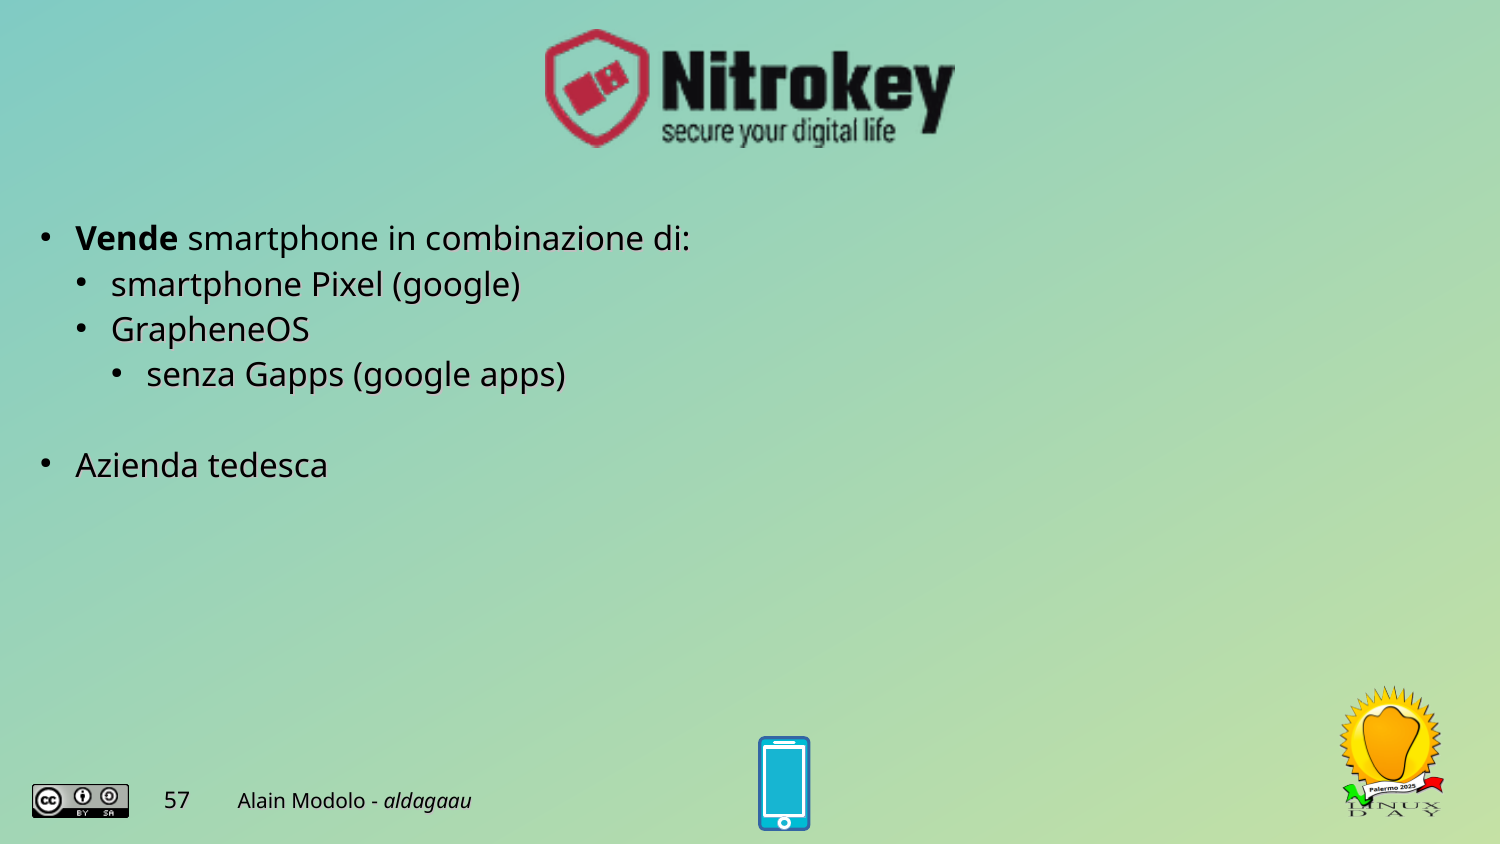

Vende smartphone in combinazione di:
smartphone Pixel (google)
GrapheneOS
senza Gapps (google apps)
Azienda tedesca